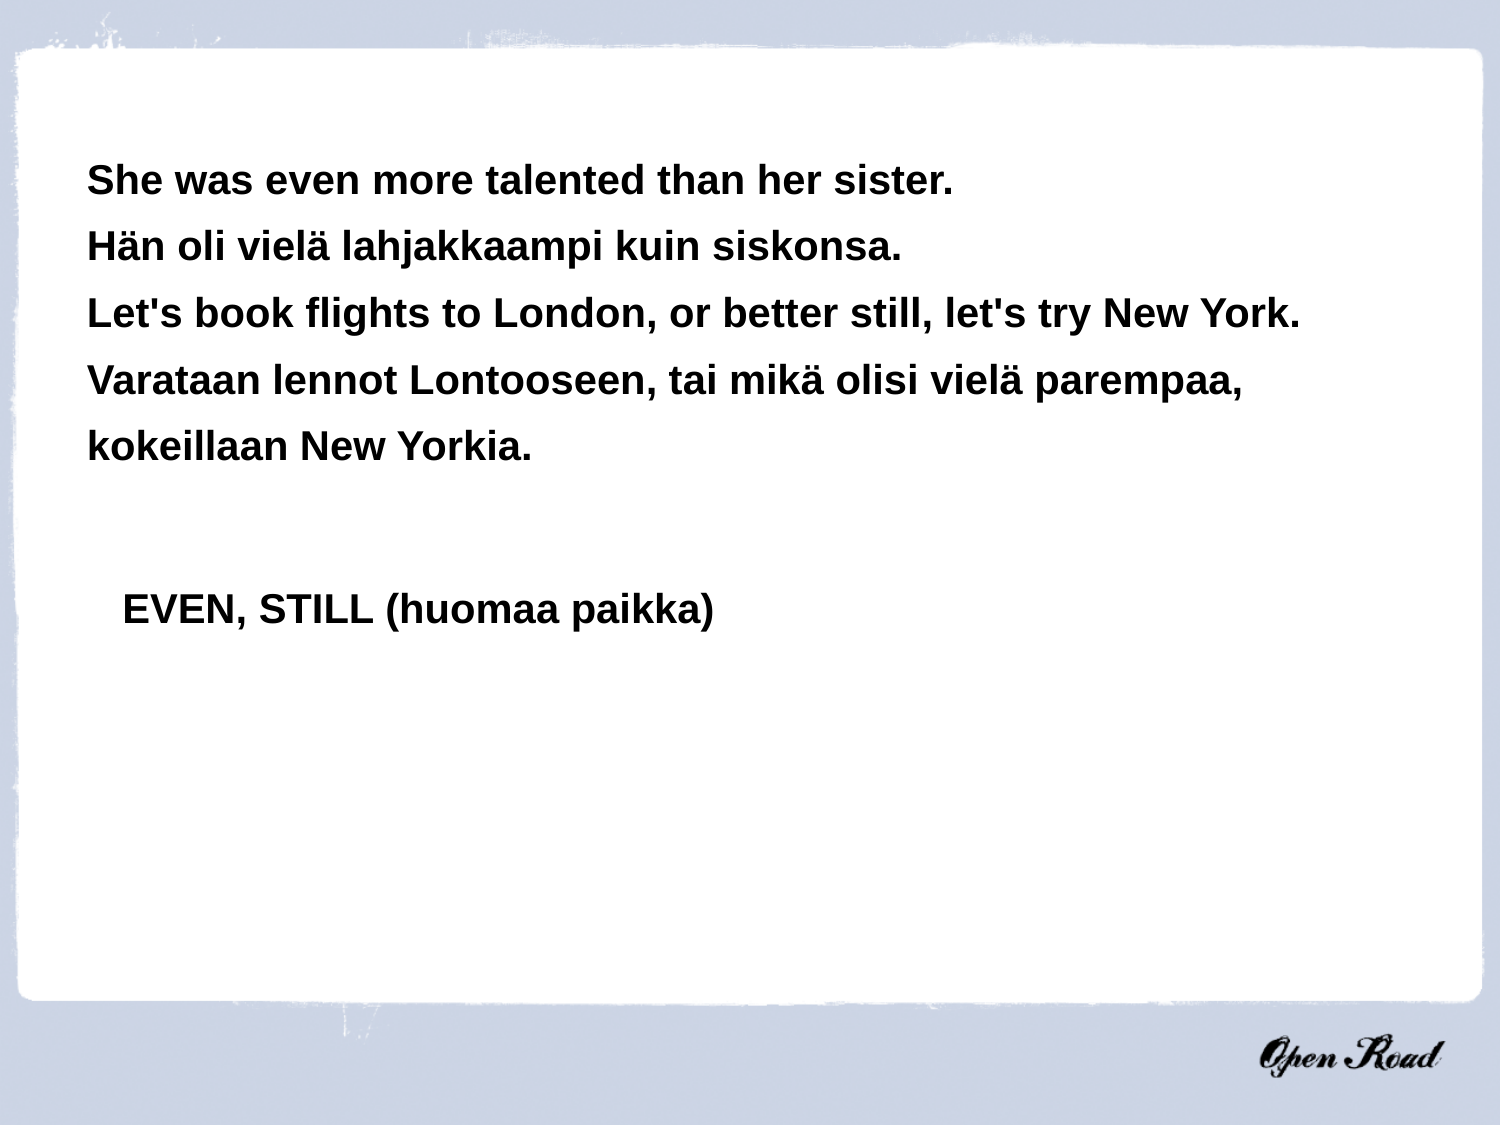

She was even more talented than her sister.
Hän oli vielä lahjakkaampi kuin siskonsa.
Let's book flights to London, or better still, let's try New York.
Varataan lennot Lontooseen, tai mikä olisi vielä parempaa,
kokeillaan New Yorkia.
EVEN, STILL (huomaa paikka)